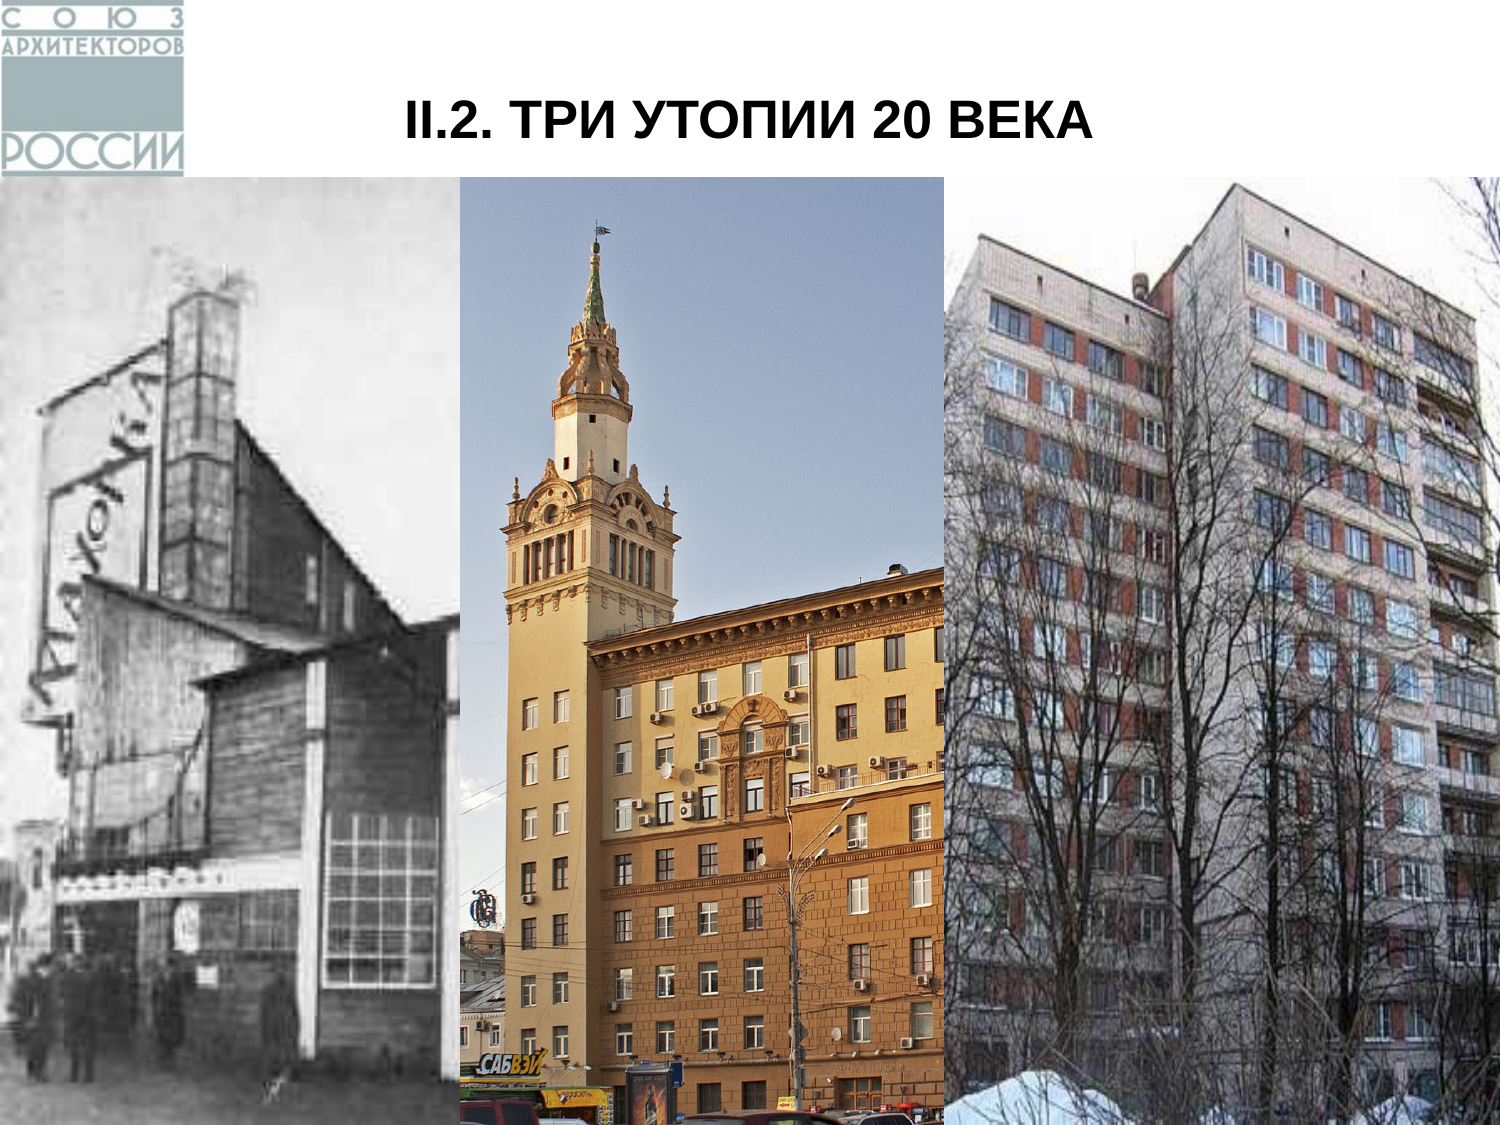

II.2. ТРИ УТОПИИ 20 ВЕКА
Екатеринбург,
2016